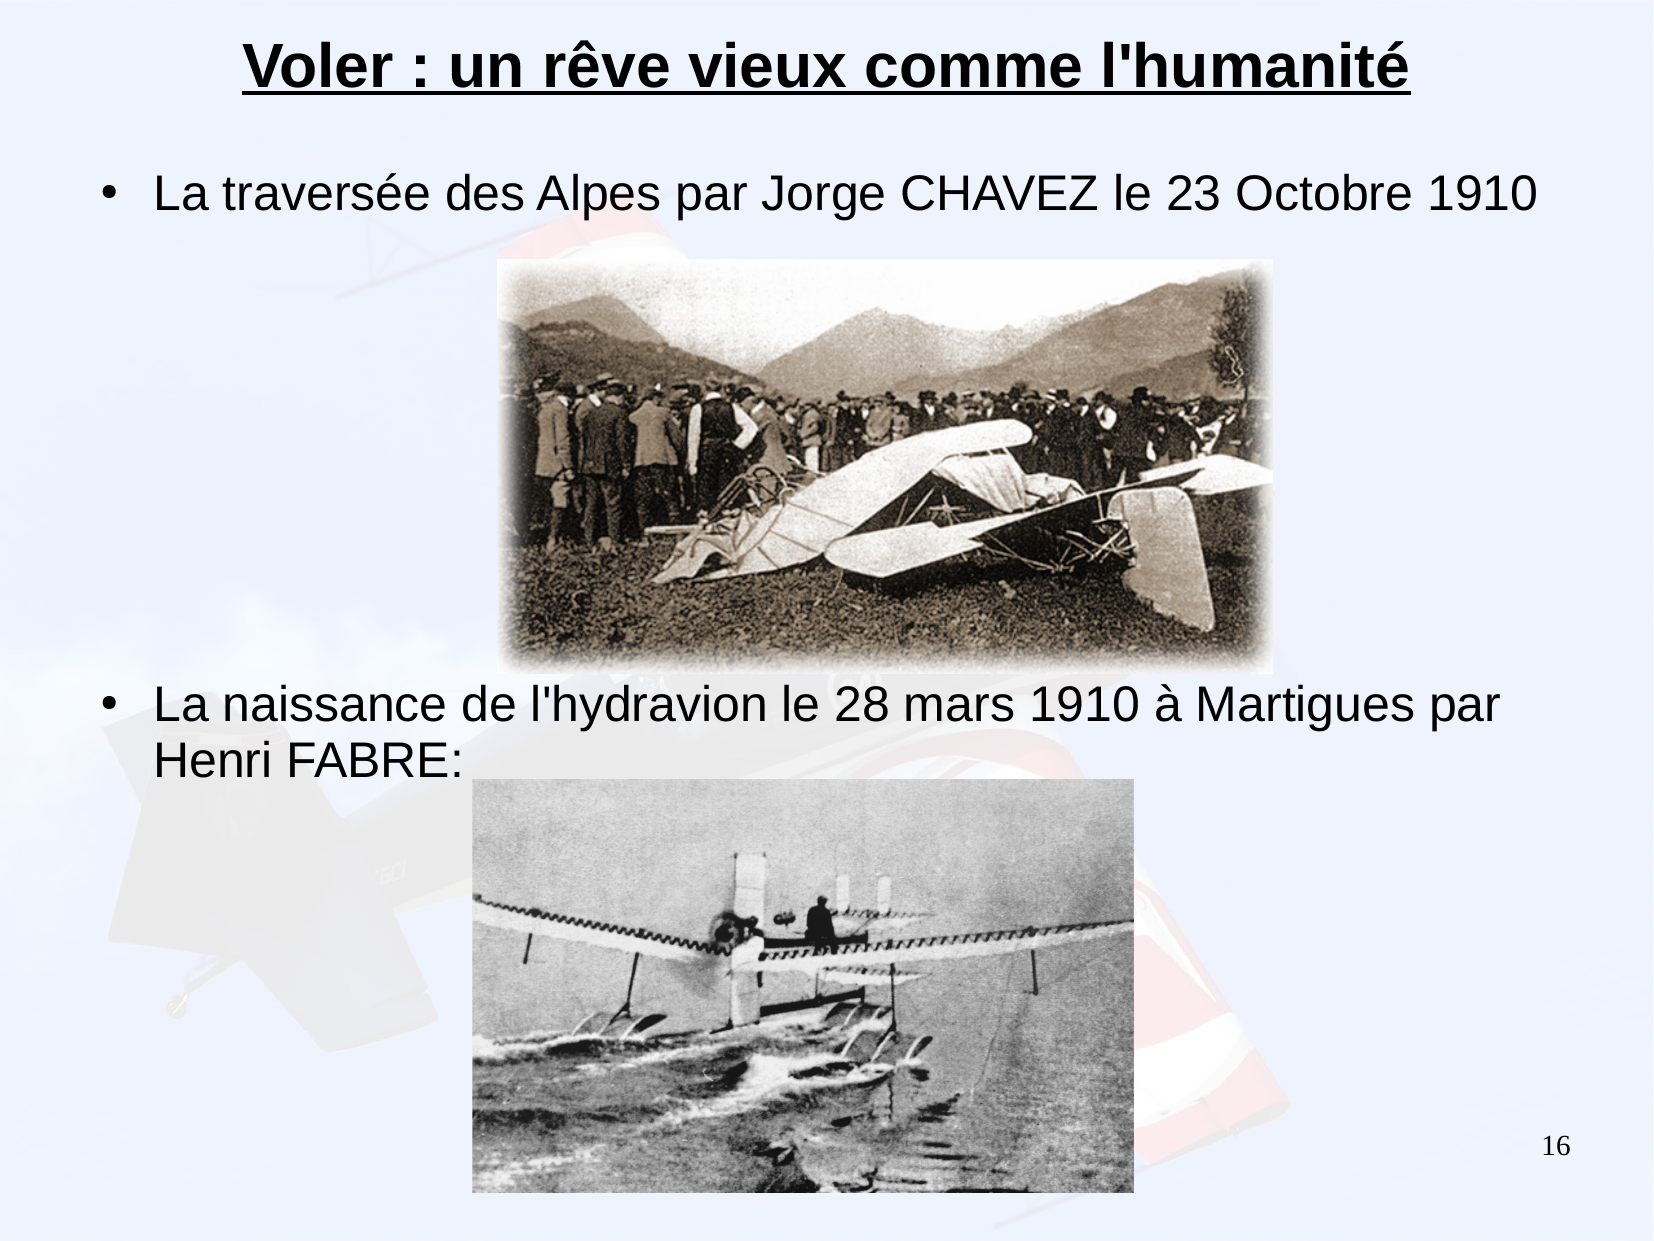

# Voler : un rêve vieux comme l'humanité
La traversée des Alpes par Jorge CHAVEZ le 23 Octobre 1910
La naissance de l'hydravion le 28 mars 1910 à Martigues par Henri FABRE:
16